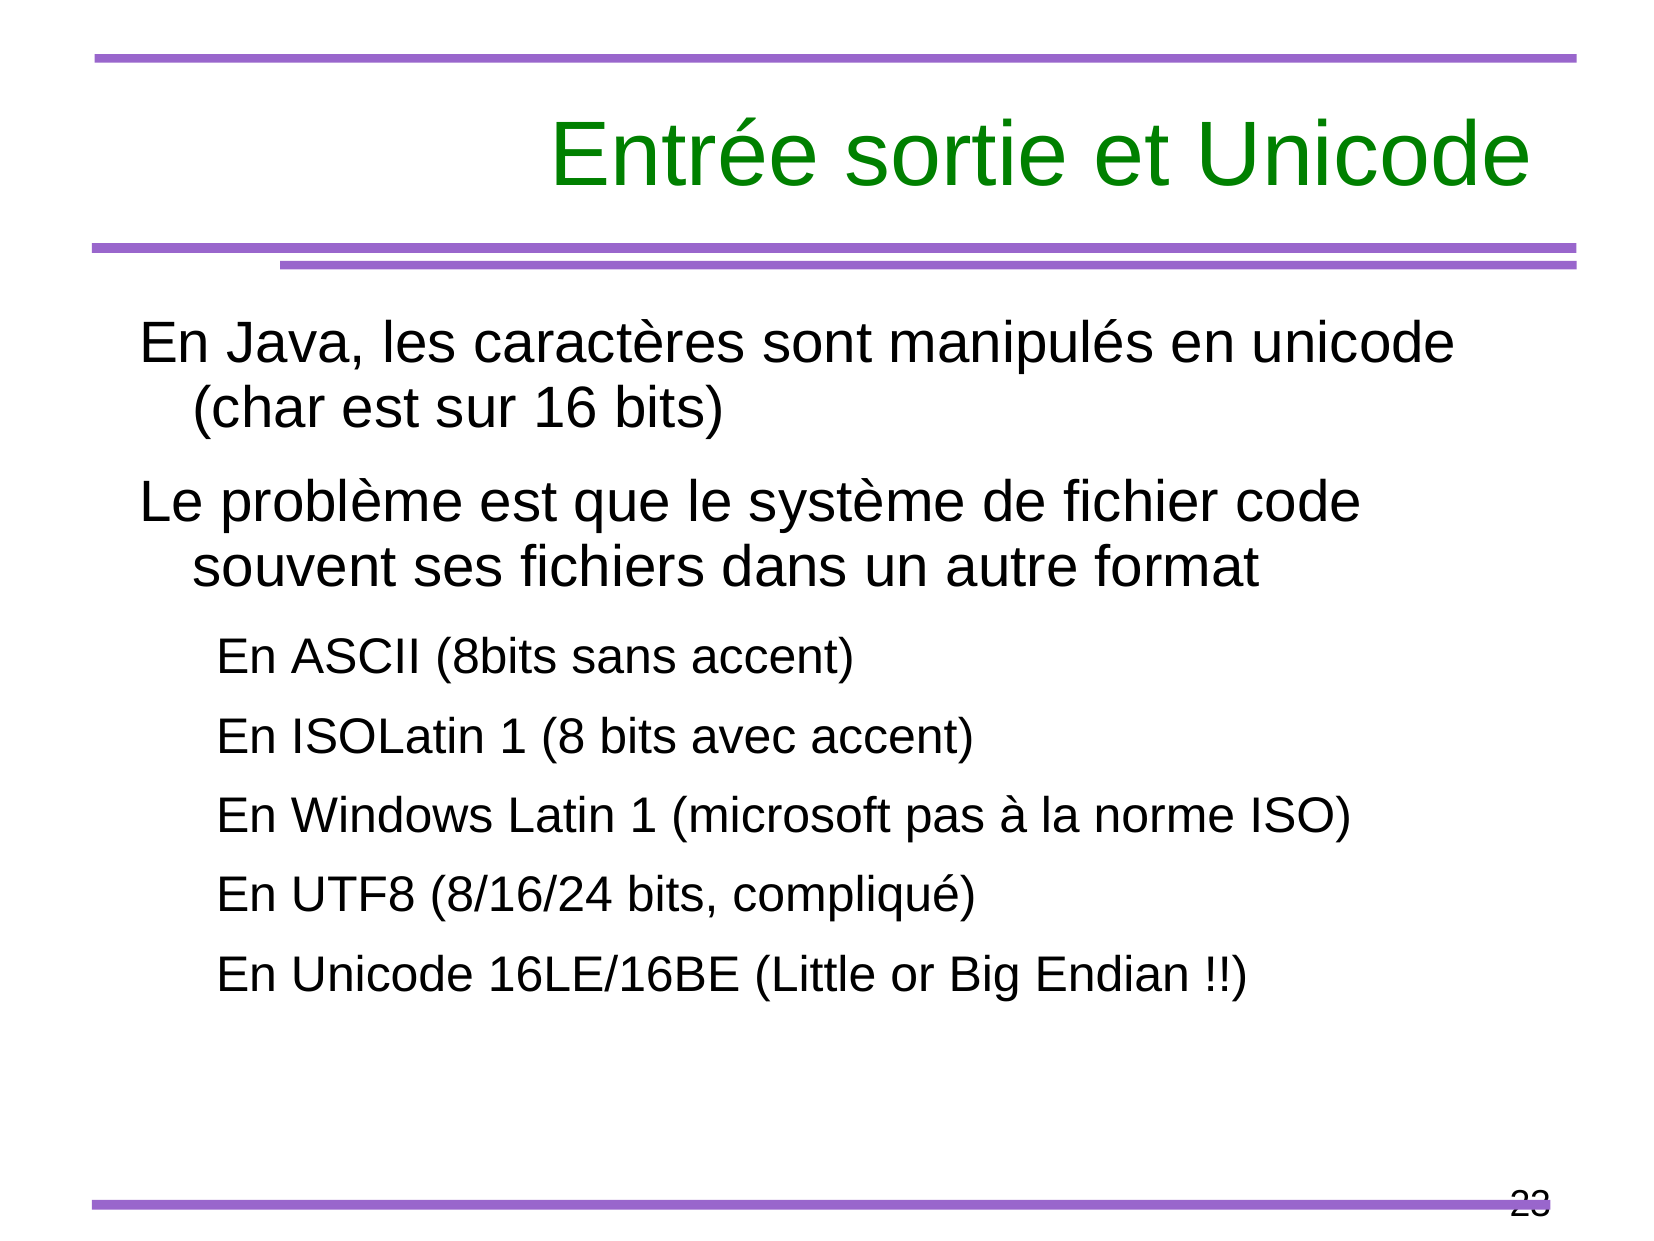

# Entrée sortie et Unicode
En Java, les caractères sont manipulés en unicode (char est sur 16 bits)
Le problème est que le système de fichier code souvent ses fichiers dans un autre format
En ASCII (8bits sans accent)
En ISOLatin 1 (8 bits avec accent)
En Windows Latin 1 (microsoft pas à la norme ISO)
En UTF8 (8/16/24 bits, compliqué)
En Unicode 16LE/16BE (Little or Big Endian !!)